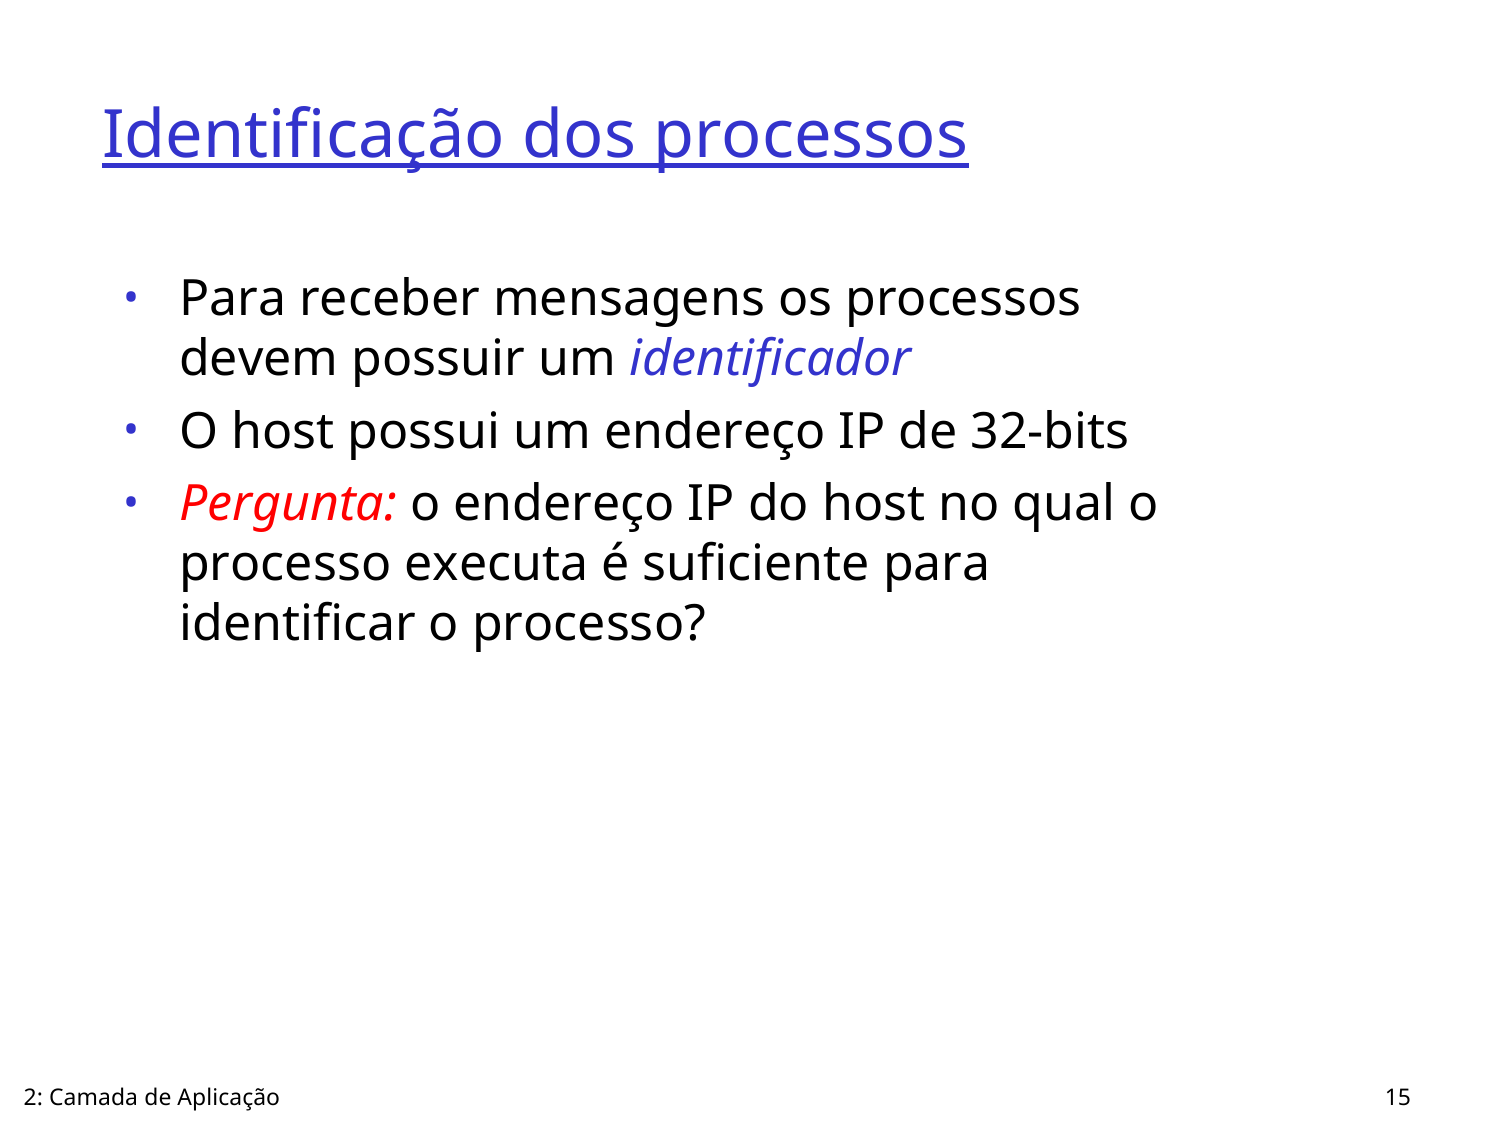

# Identificação dos processos
Para receber mensagens os processos devem possuir um identificador
O host possui um endereço IP de 32-bits
Pergunta: o endereço IP do host no qual o processo executa é suficiente para identificar o processo?
15